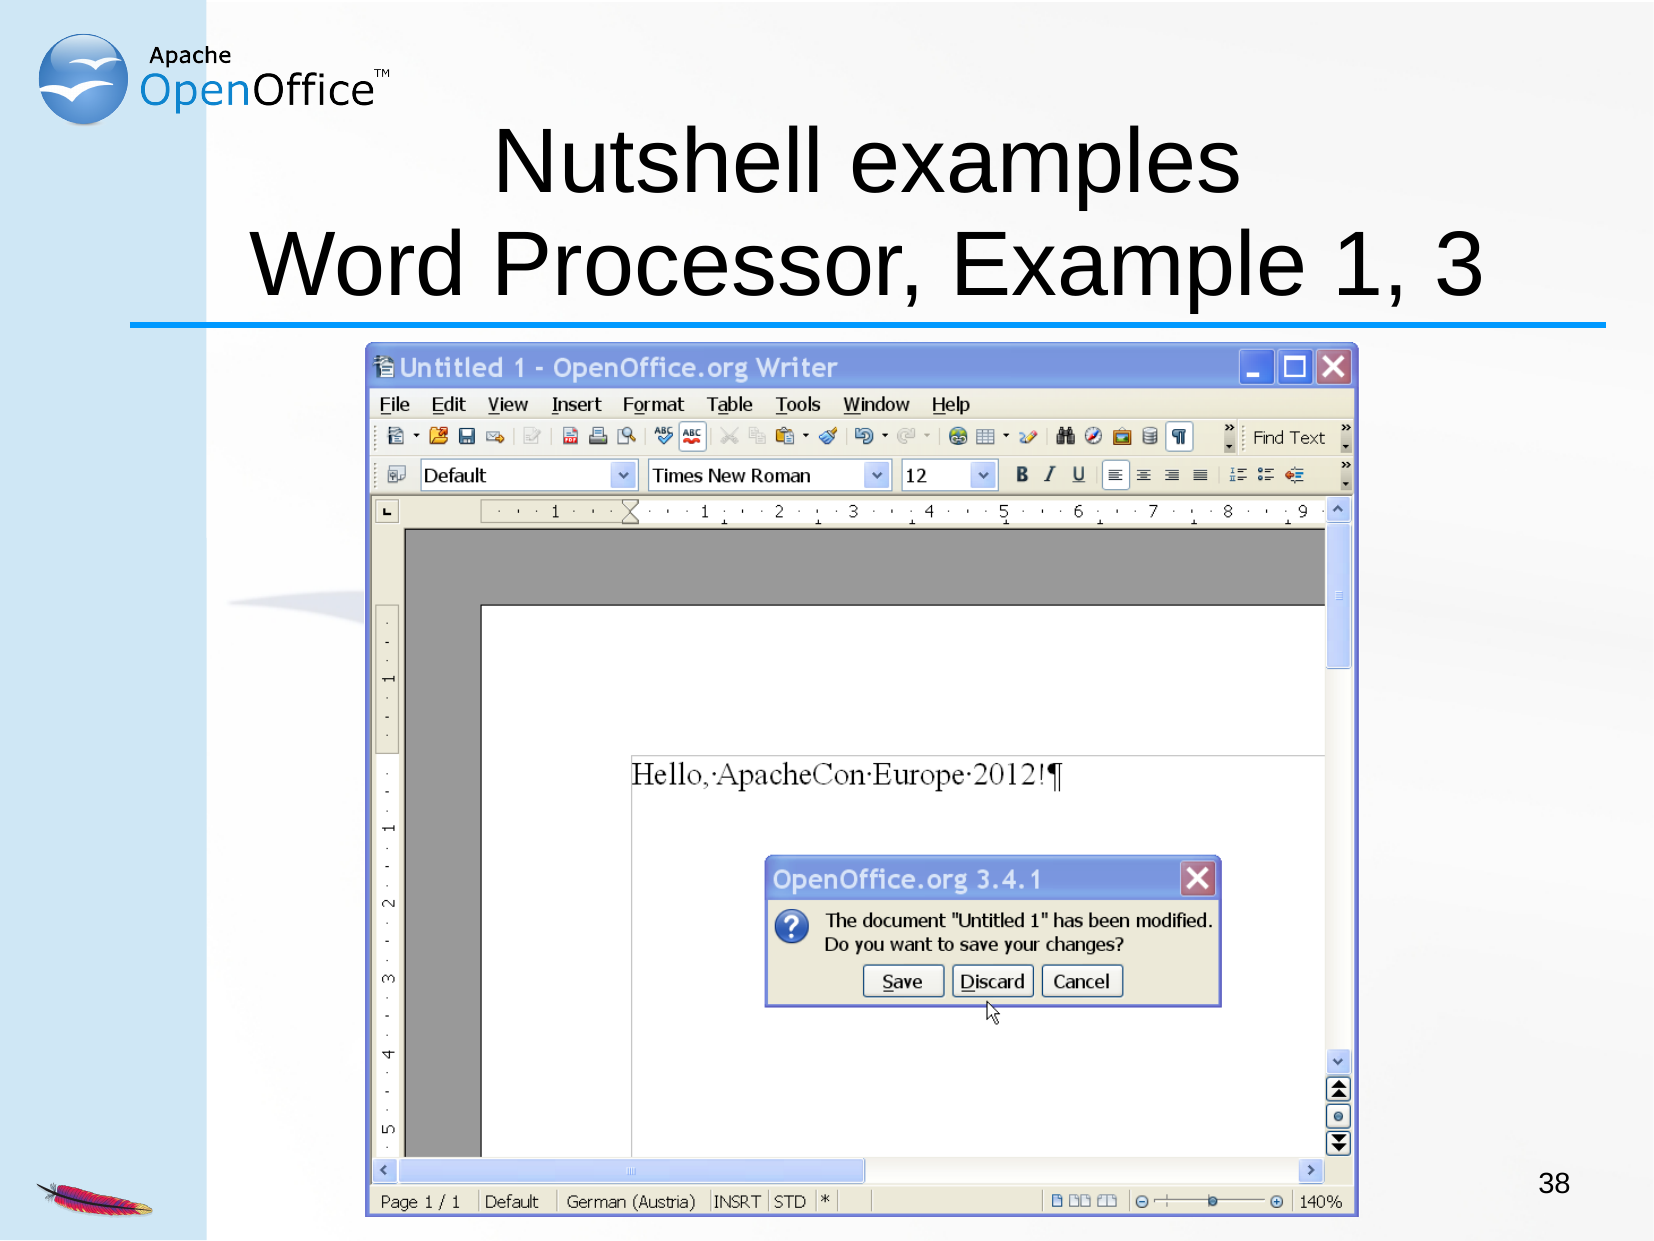

# Nutshell examples Word Processor, Example 1, 3
38